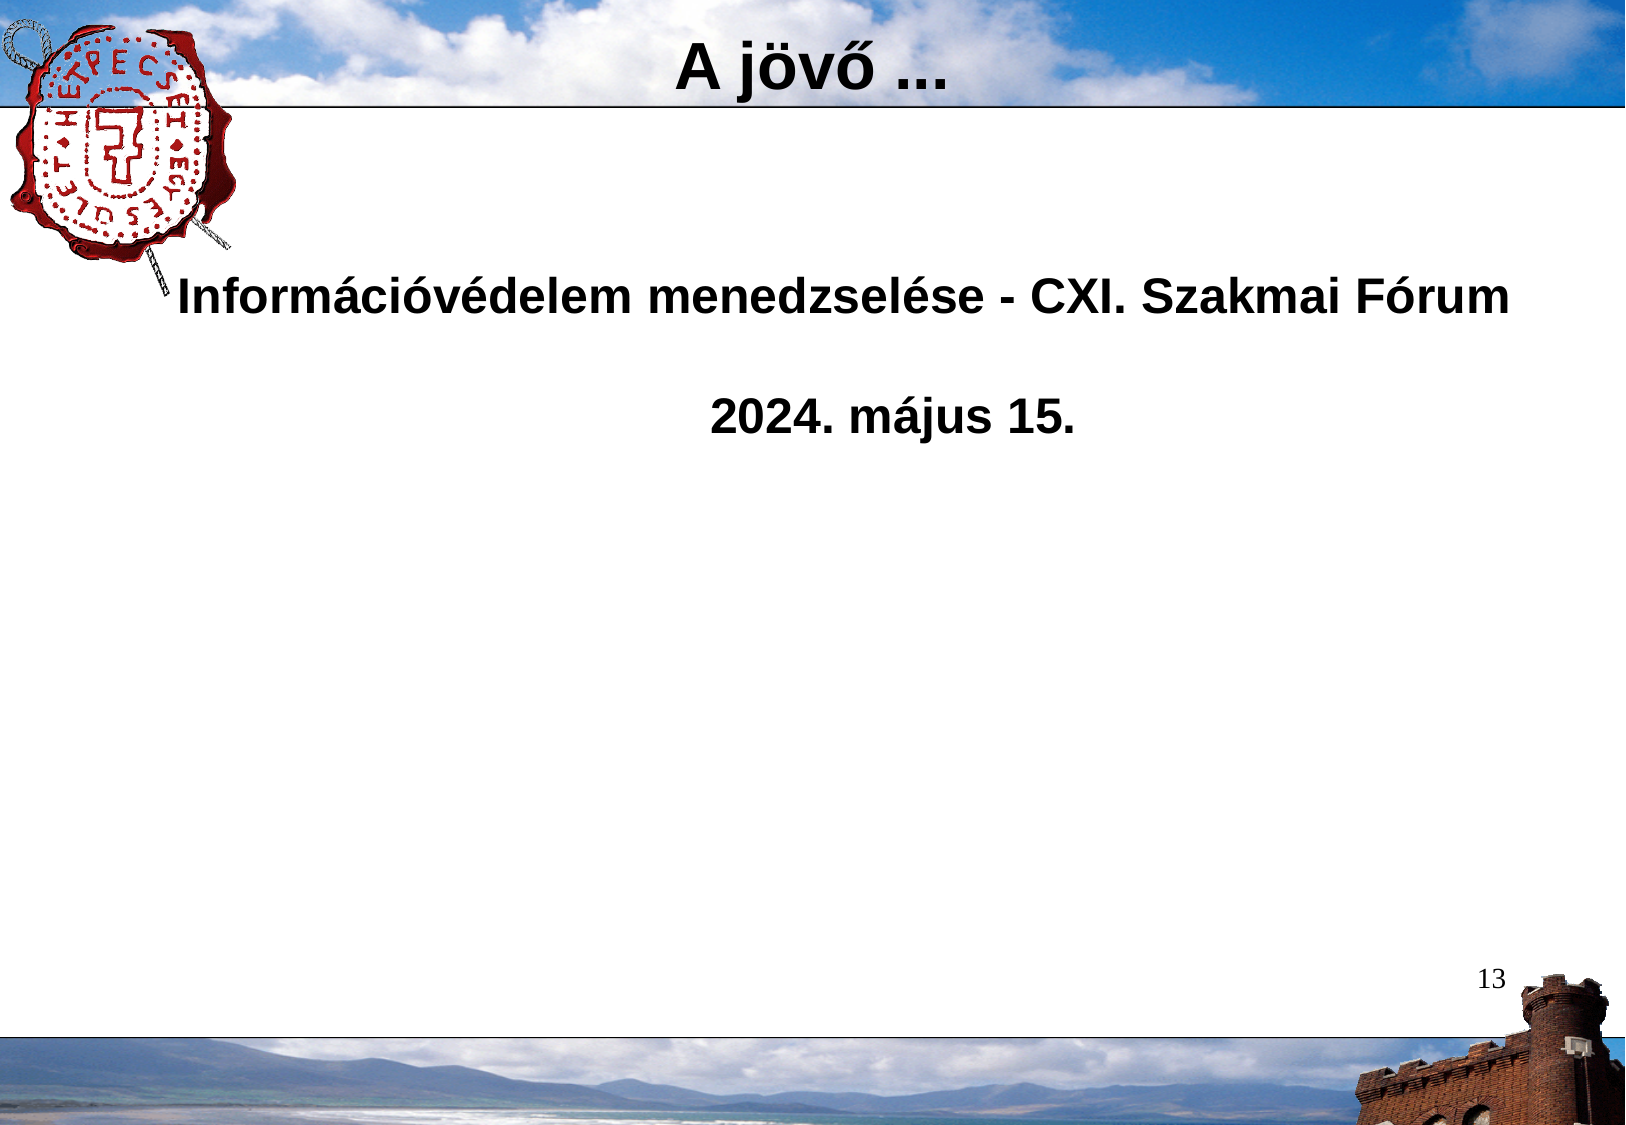

A jövő ...
Információvédelem menedzselése - CXI. Szakmai Fórum
2024. május 15.